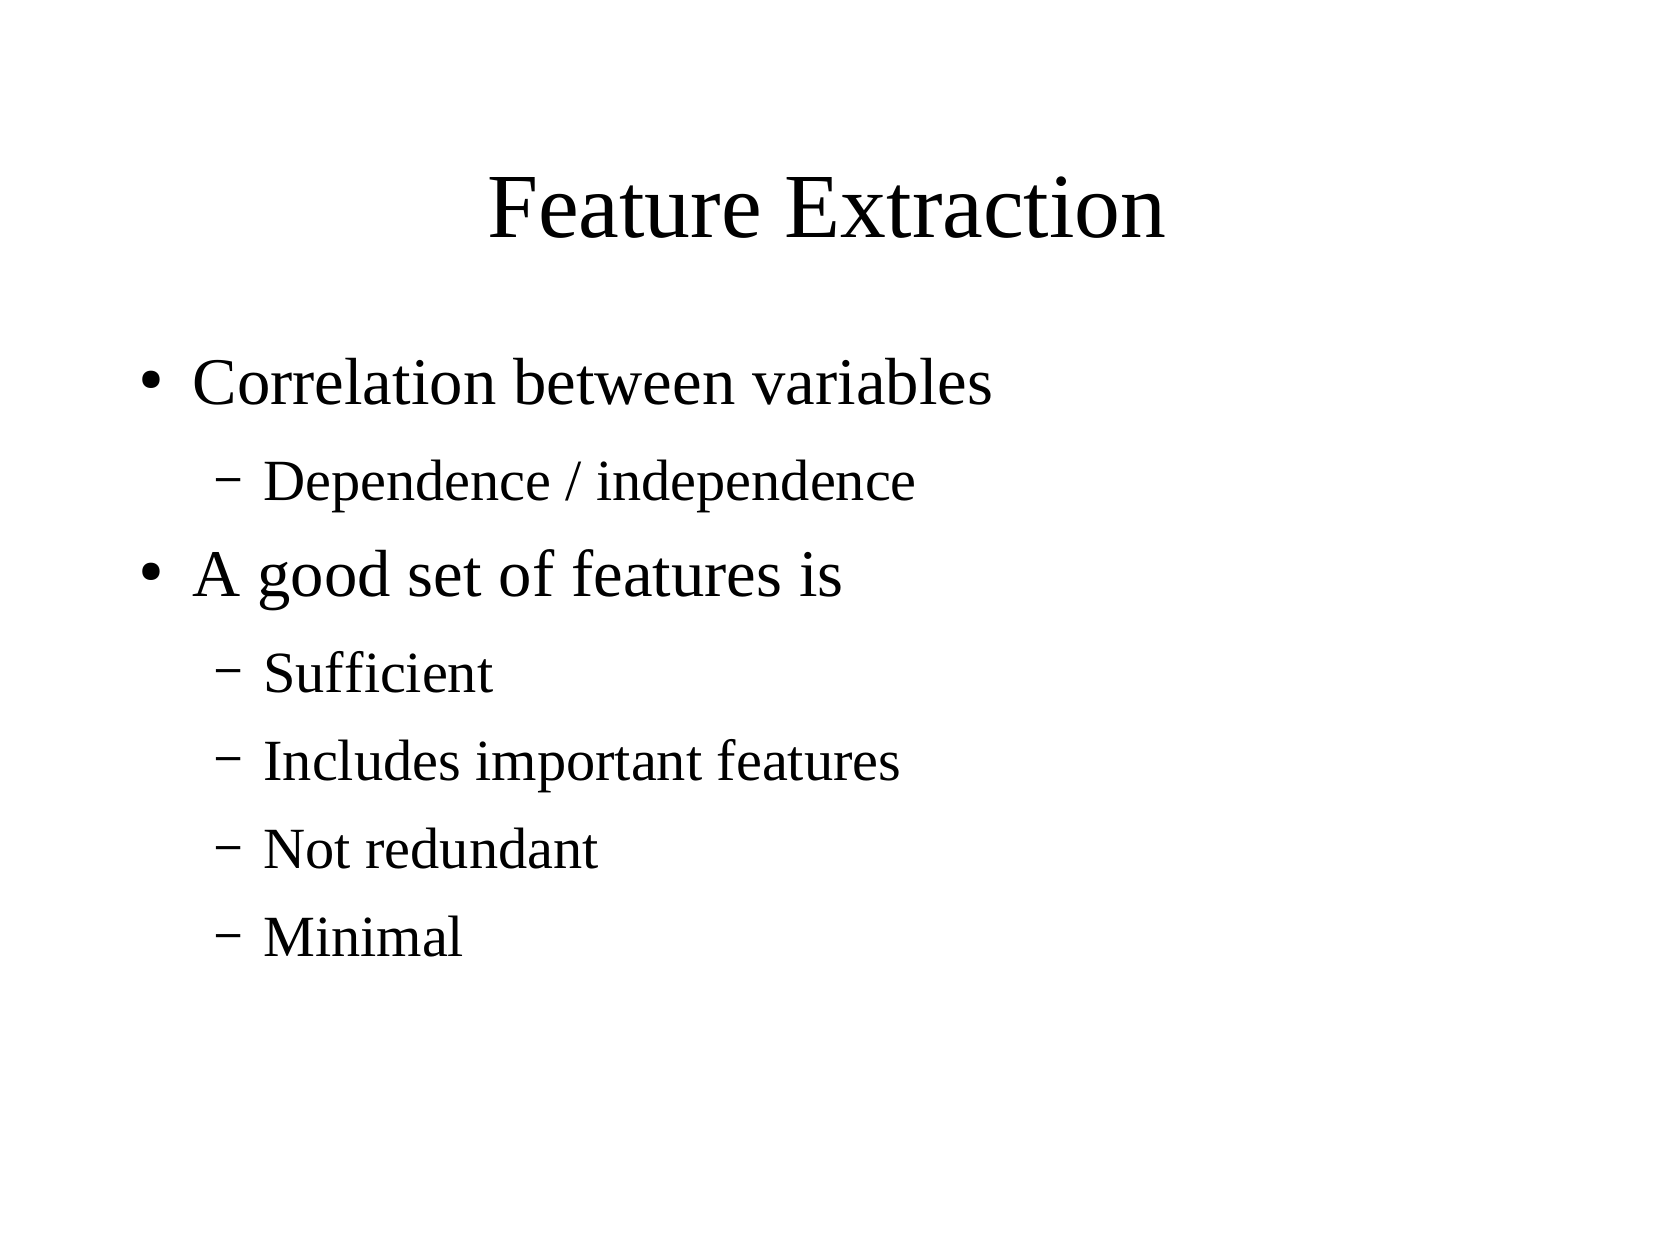

# Feature Extraction
Correlation between variables
Dependence / independence
A good set of features is
Sufficient
Includes important features
Not redundant
Minimal